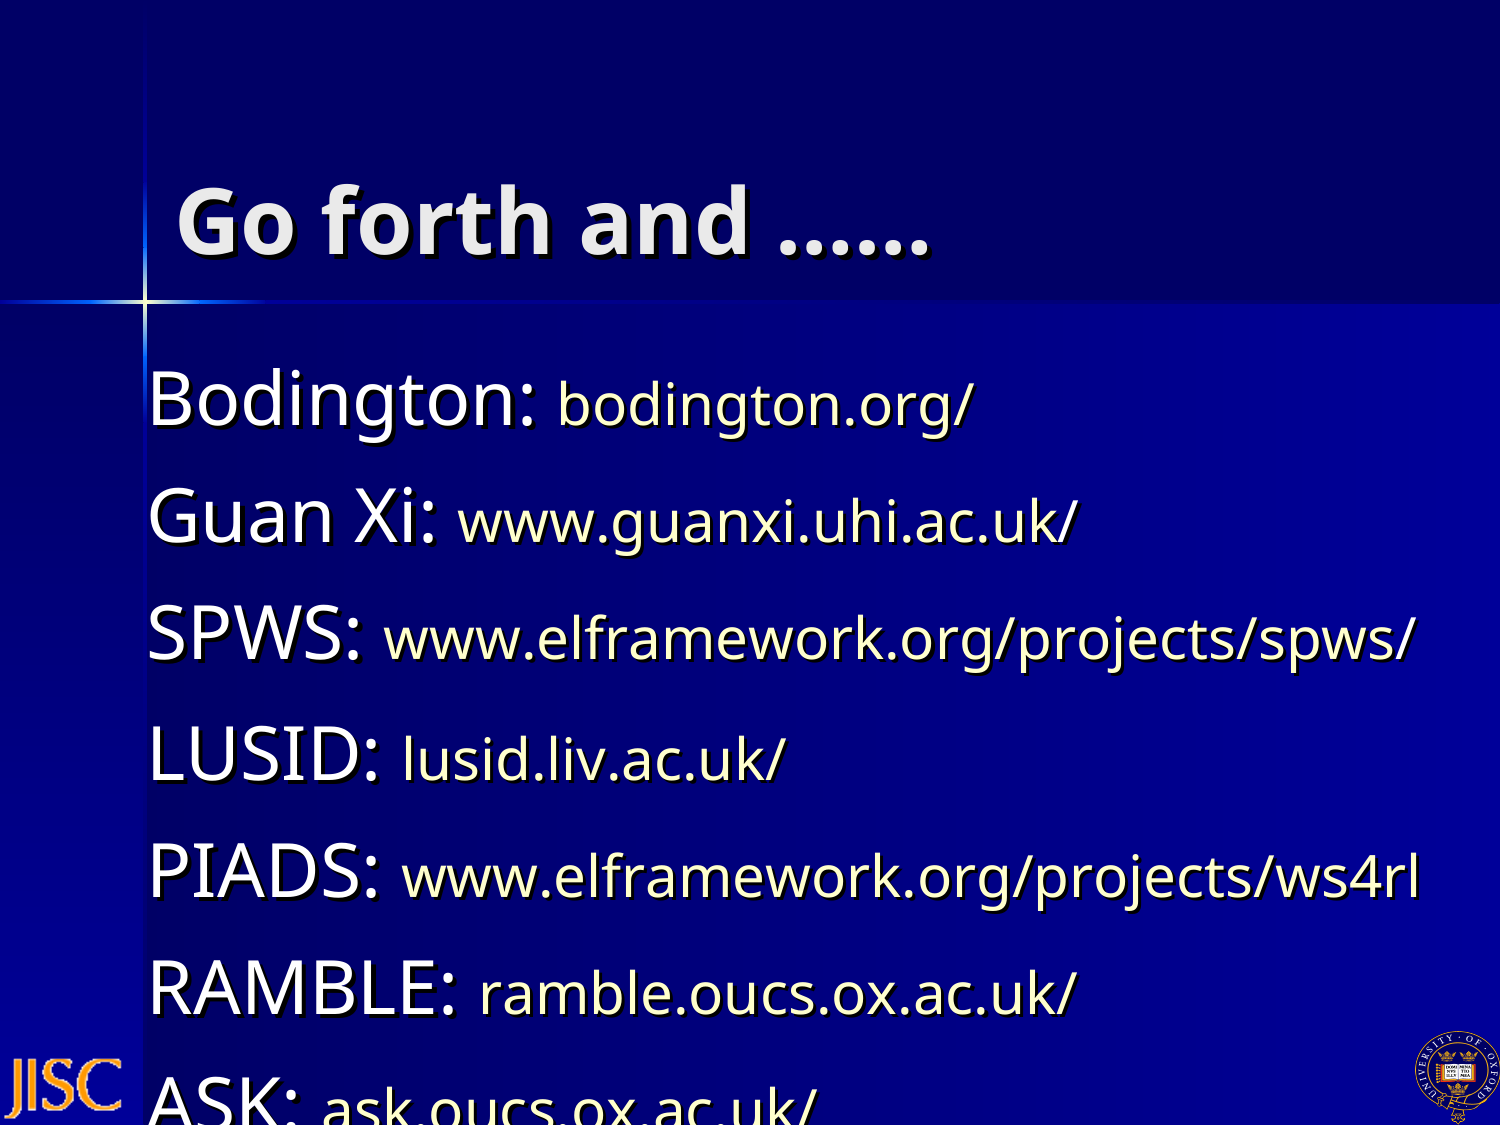

# Go forth and ……
 Bodington: bodington.org/
 Guan Xi: www.guanxi.uhi.ac.uk/
 SPWS: www.elframework.org/projects/spws/
 LUSID: lusid.liv.ac.uk/
 PIADS: www.elframework.org/projects/ws4rl
 RAMBLE: ramble.oucs.ox.ac.uk/
 ASK: ask.oucs.ox.ac.uk/